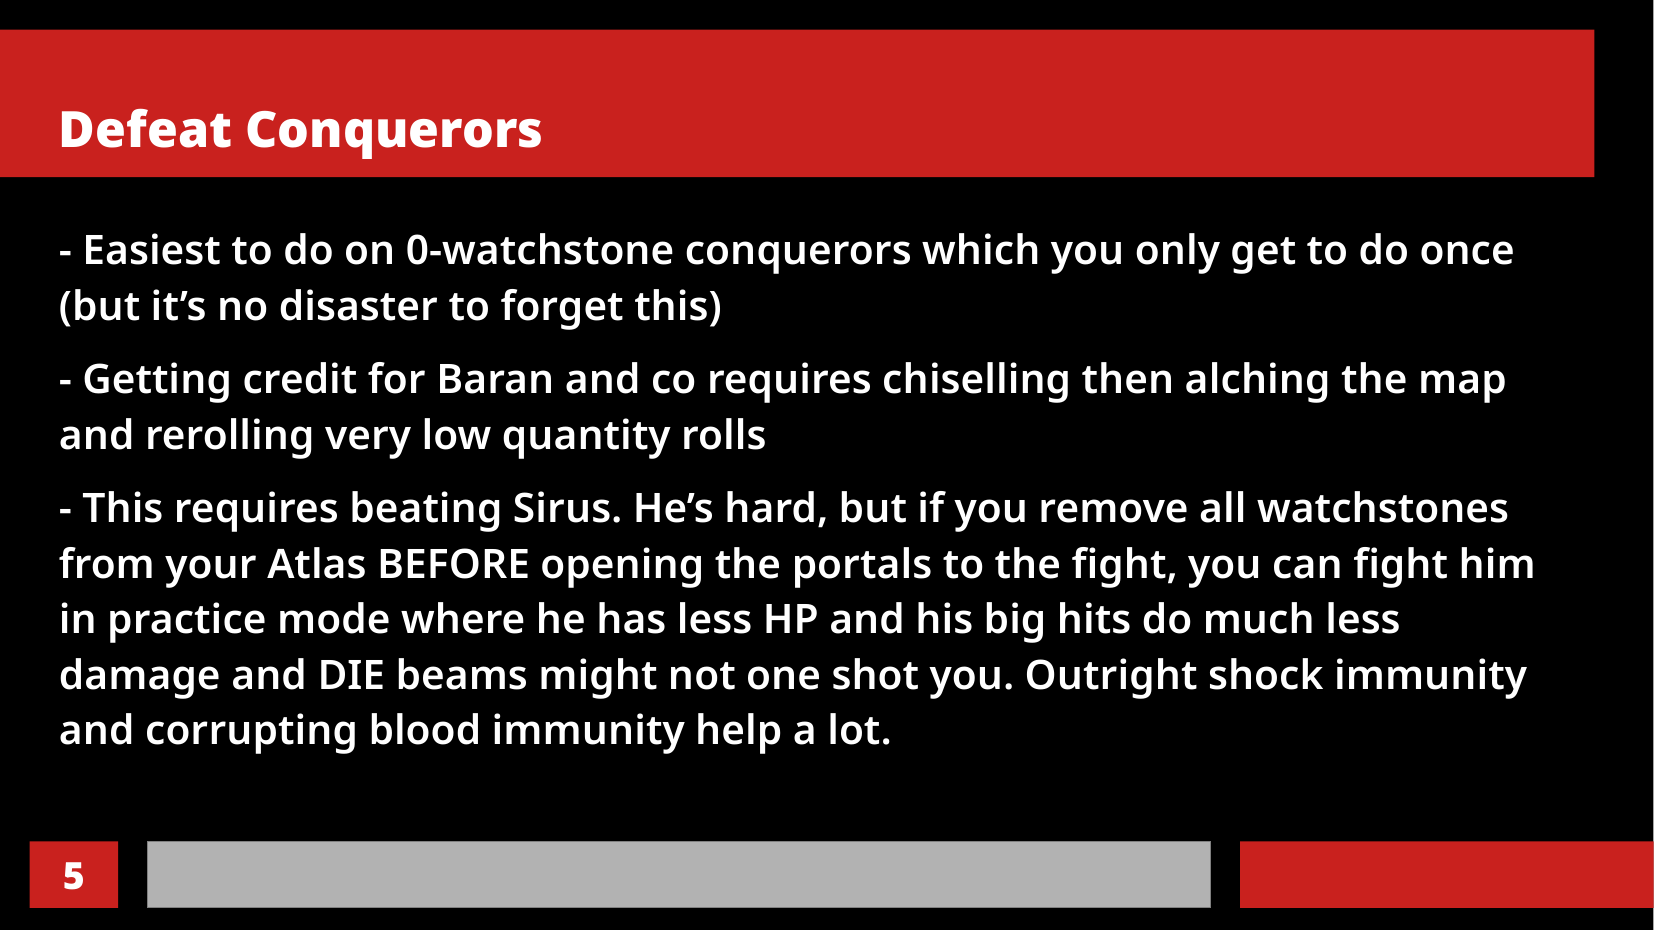

# Defeat Conquerors
- Easiest to do on 0-watchstone conquerors which you only get to do once (but it’s no disaster to forget this)
- Getting credit for Baran and co requires chiselling then alching the map and rerolling very low quantity rolls
- This requires beating Sirus. He’s hard, but if you remove all watchstones from your Atlas BEFORE opening the portals to the fight, you can fight him in practice mode where he has less HP and his big hits do much less damage and DIE beams might not one shot you. Outright shock immunity and corrupting blood immunity help a lot.
5